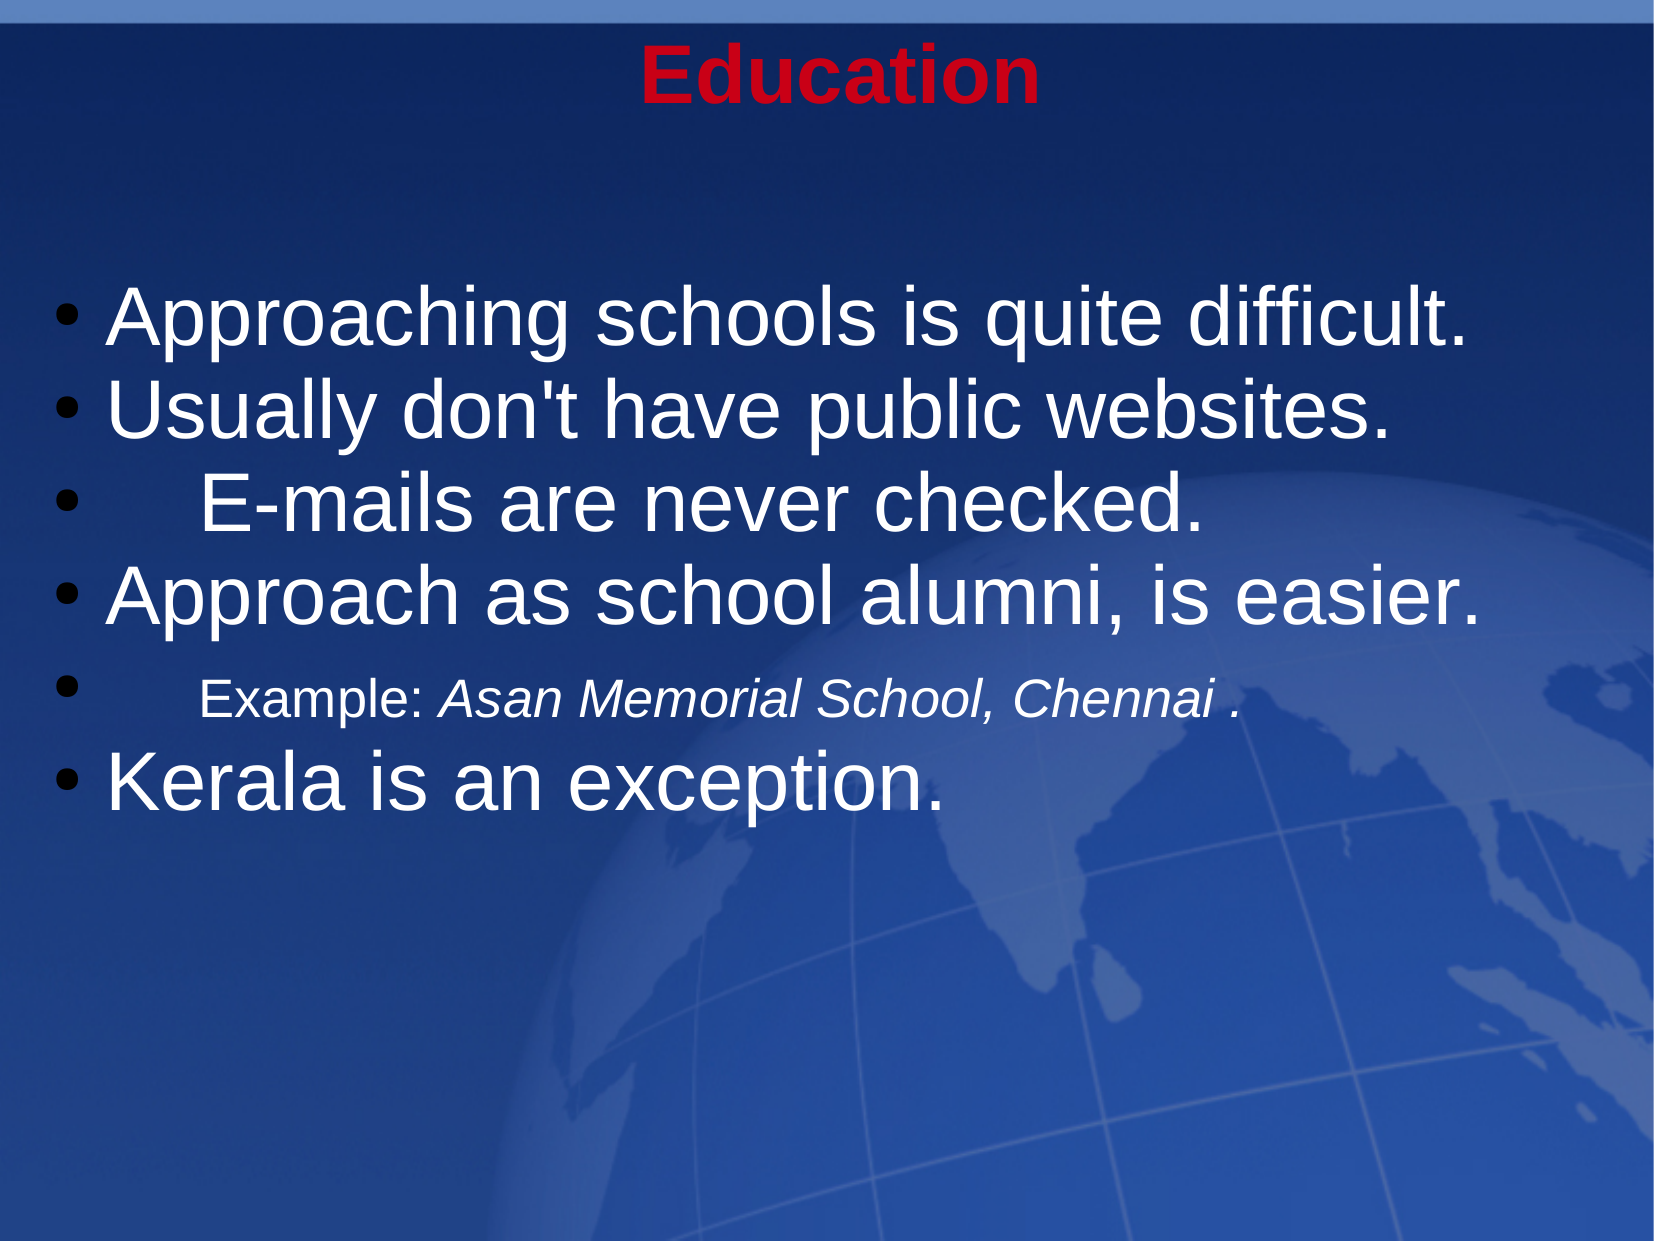

Education
 Approaching schools is quite difficult.
 Usually don't have public websites.
 E-mails are never checked.
 Approach as school alumni, is easier.
 Example: Asan Memorial School, Chennai .
 Kerala is an exception.